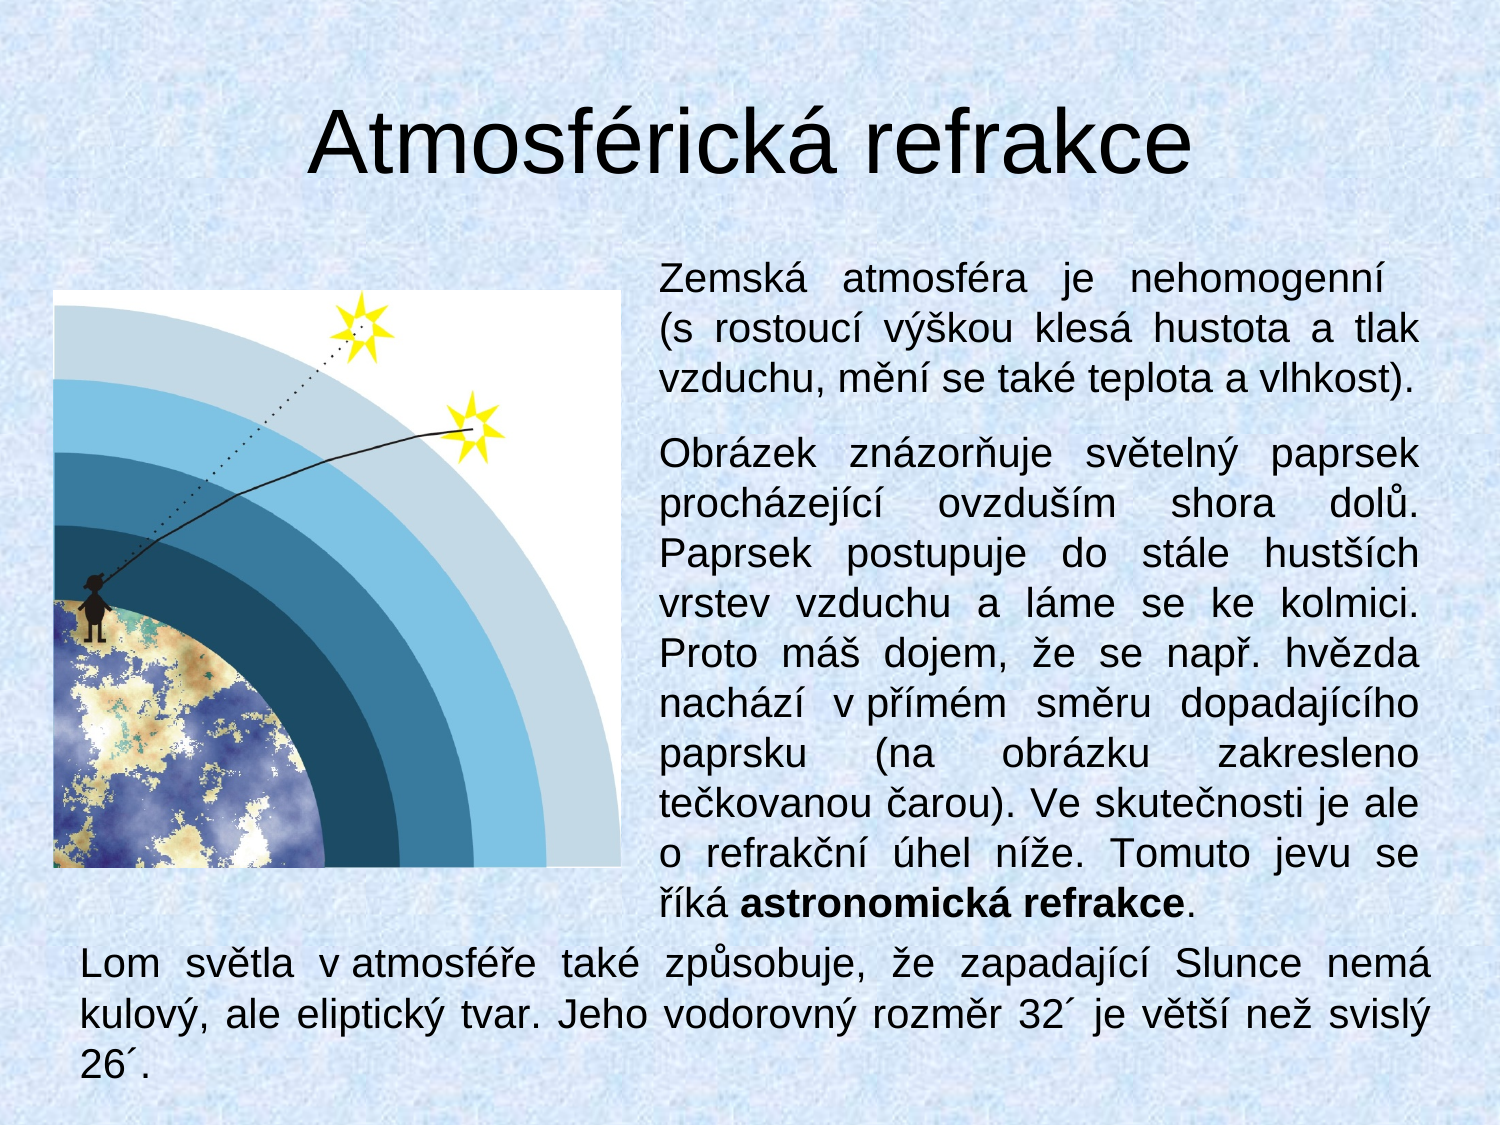

# Atmosférická refrakce
Zemská atmosféra je nehomogenní
(s rostoucí výškou klesá hustota a tlak vzduchu, mění se také teplota a vlhkost).
Obrázek znázorňuje světelný paprsek procházející ovzduším shora dolů. Paprsek postupuje do stále hustších vrstev vzduchu a láme se ke kolmici. Proto máš dojem, že se např. hvězda nachází v přímém směru dopadajícího paprsku (na obrázku zakresleno tečkovanou čarou). Ve skutečnosti je ale o refrakční úhel níže. Tomuto jevu se říká astronomická refrakce.
Lom světla v atmosféře také způsobuje, že zapadající Slunce nemá kulový, ale eliptický tvar. Jeho vodorovný rozměr 32´ je větší než svislý 26´.